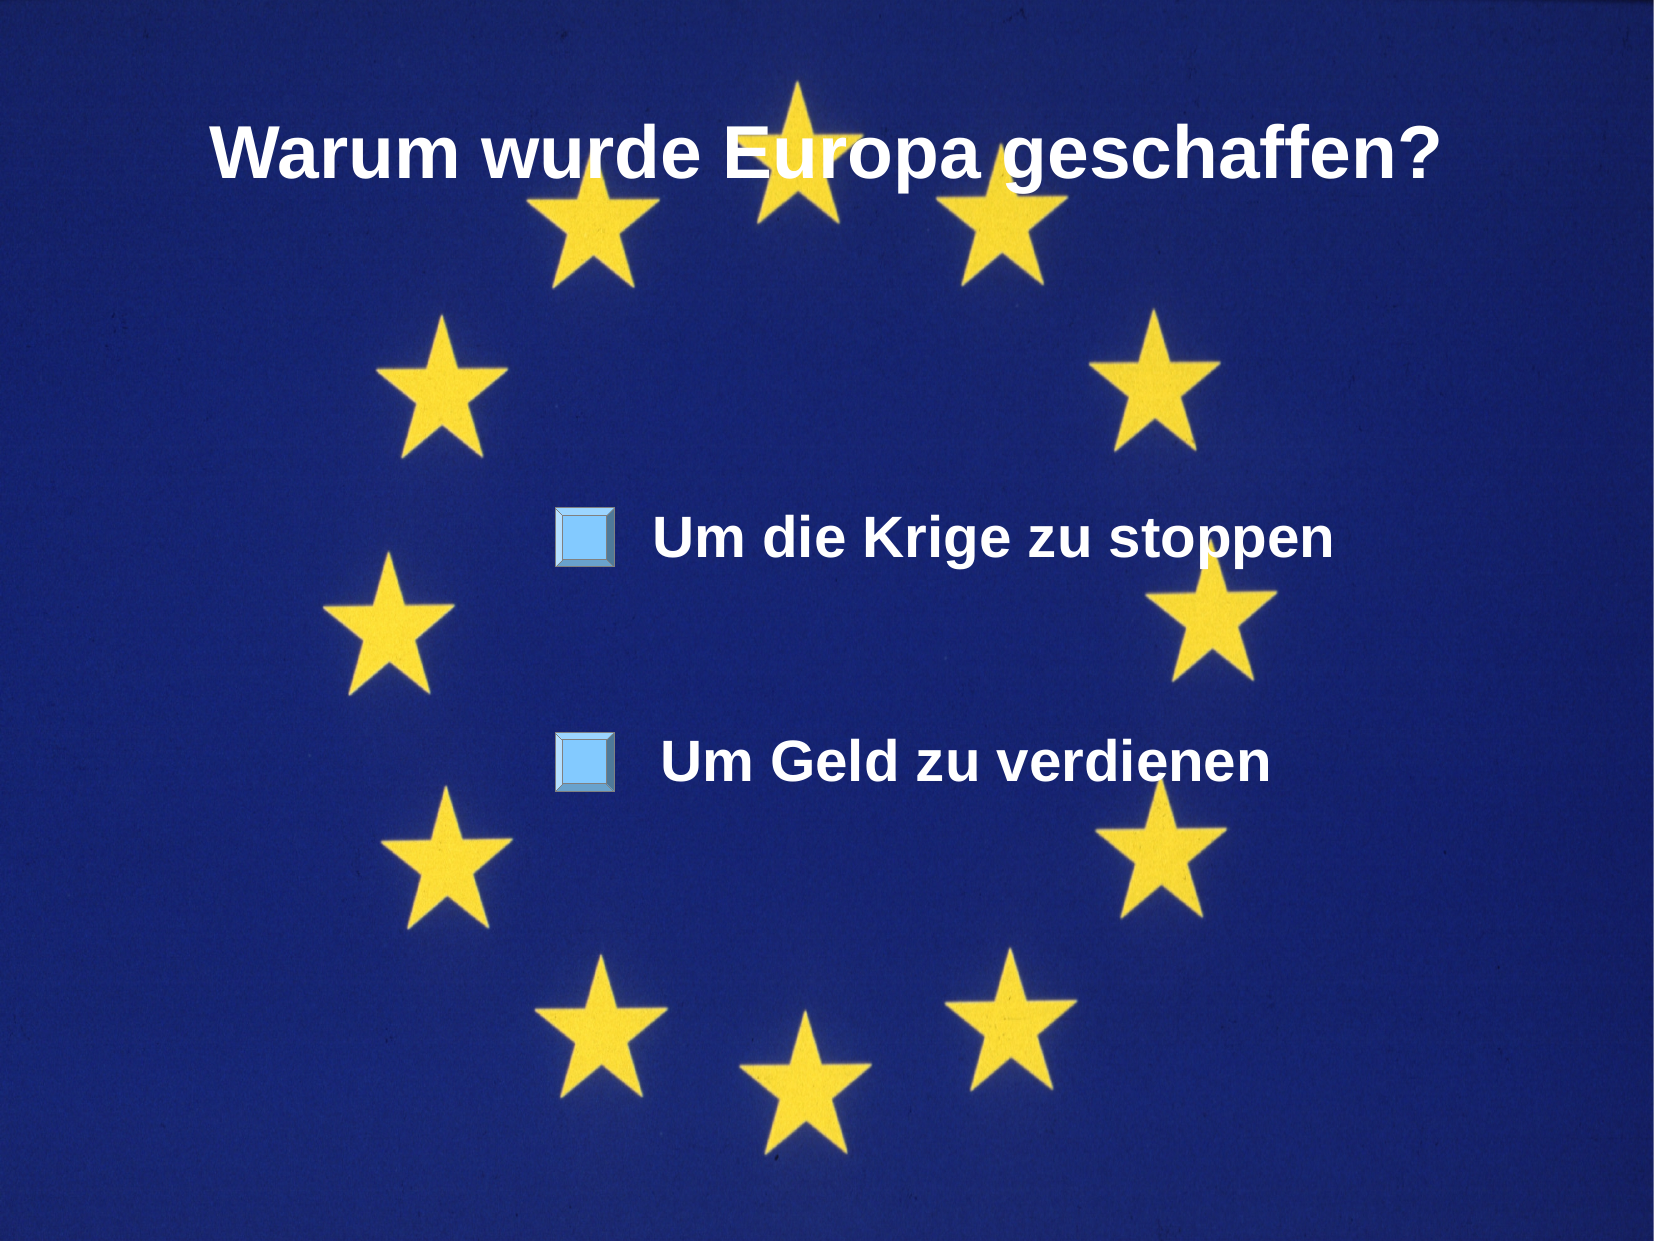

# Warum wurde Europa geschaffen?
Um die Krige zu stoppen
Um Geld zu verdienen